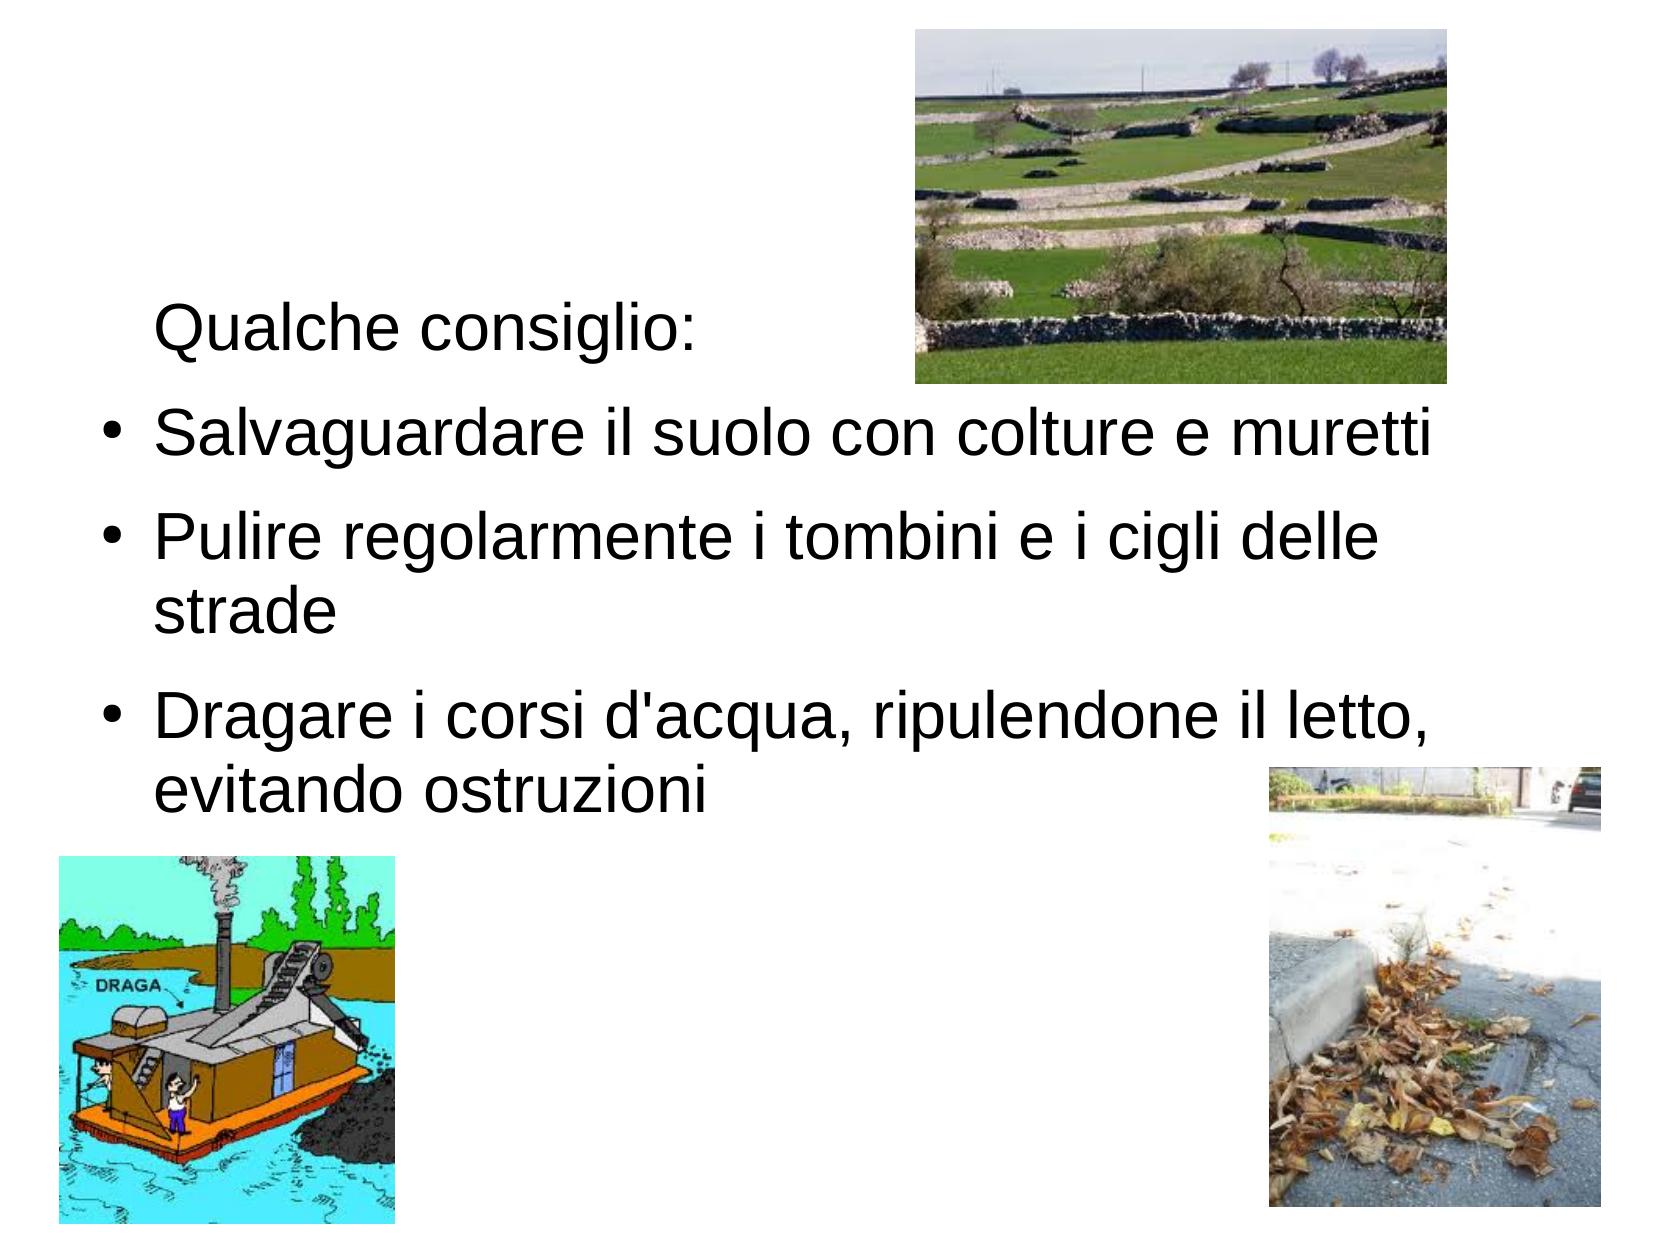

# Qualche consiglio:
Salvaguardare il suolo con colture e muretti
Pulire regolarmente i tombini e i cigli delle strade
Dragare i corsi d'acqua, ripulendone il letto, evitando ostruzioni